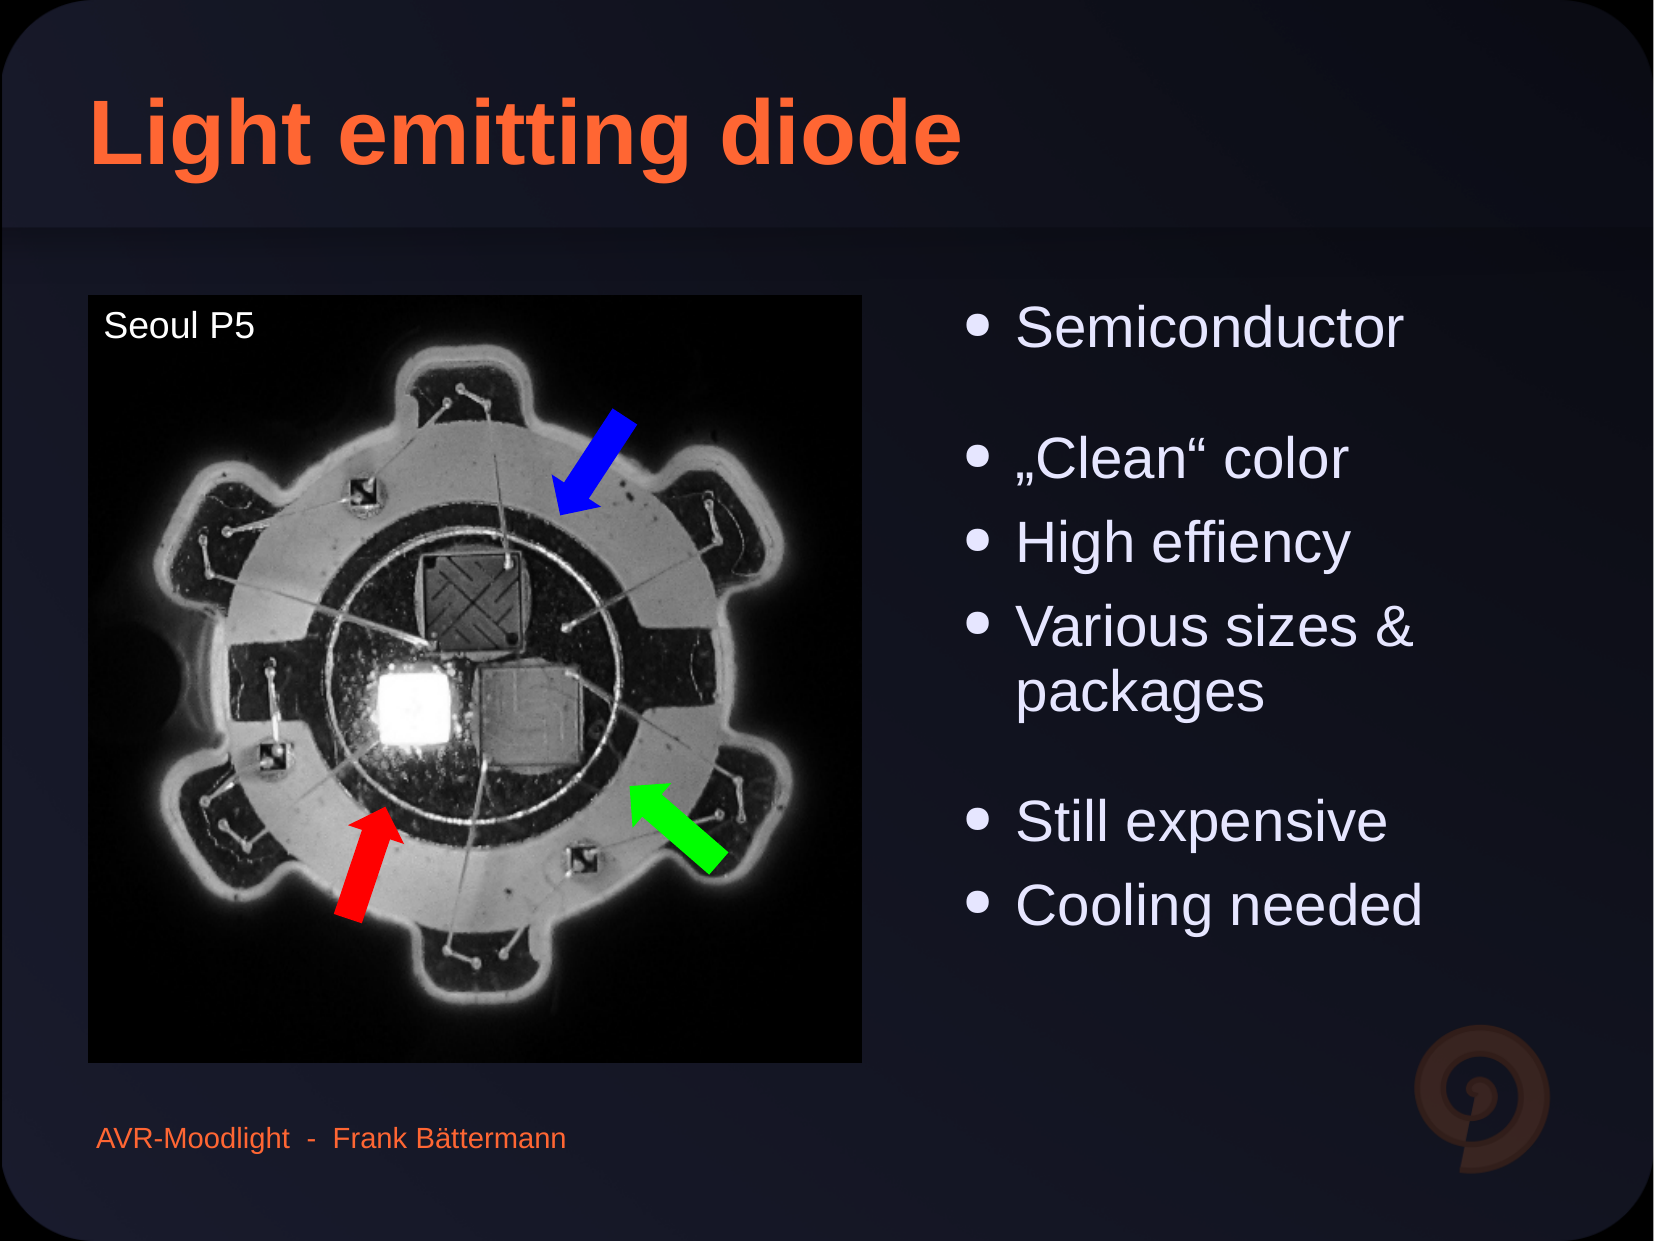

# Light emitting diode
Semiconductor
„Clean“ color
High effiency
Various sizes & packages
Still expensive
Cooling needed
Seoul P5
AVR-Moodlight - Frank Bättermann